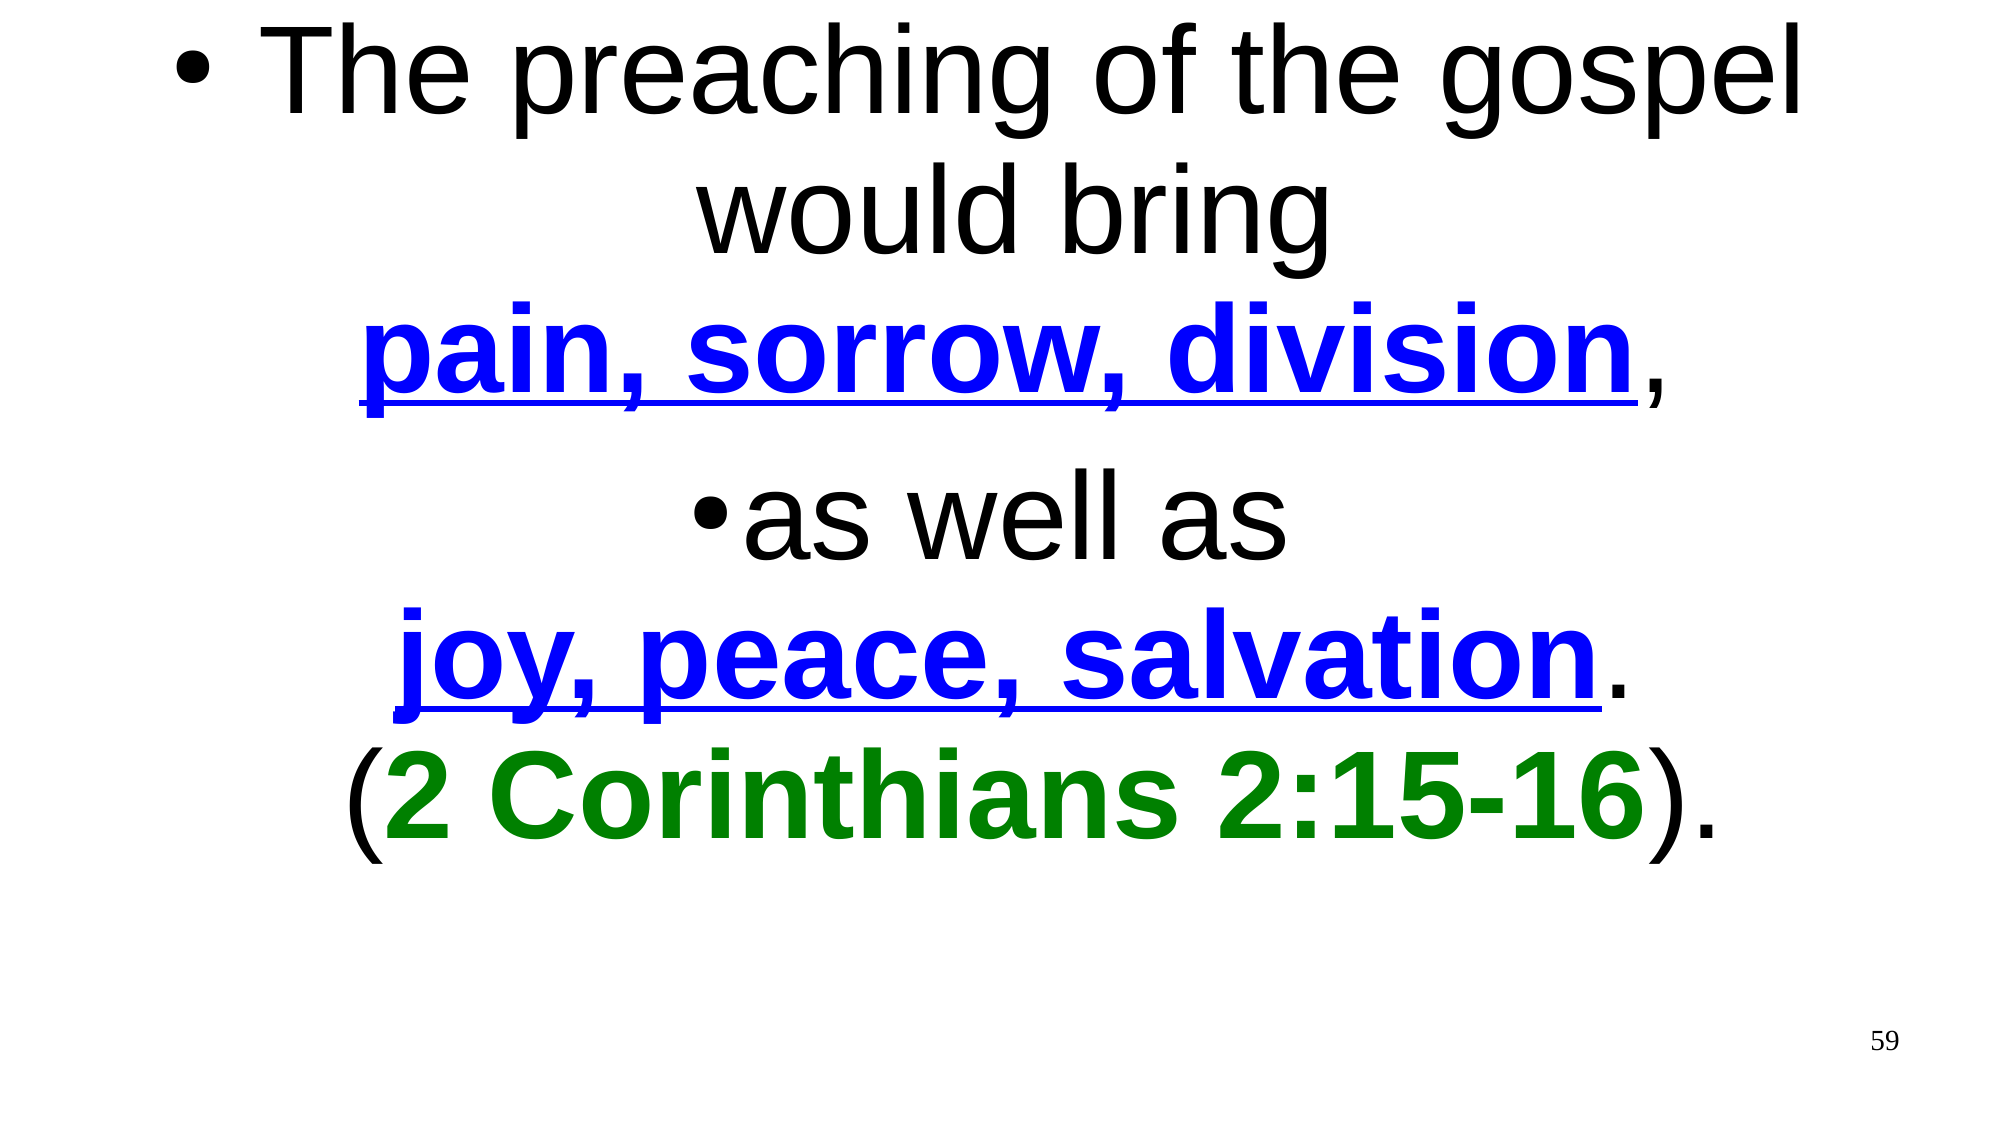

# The preaching of the gospel would bring pain, sorrow, division,
as well as
joy, peace, salvation.
(2 Corinthians 2:15-16).
59